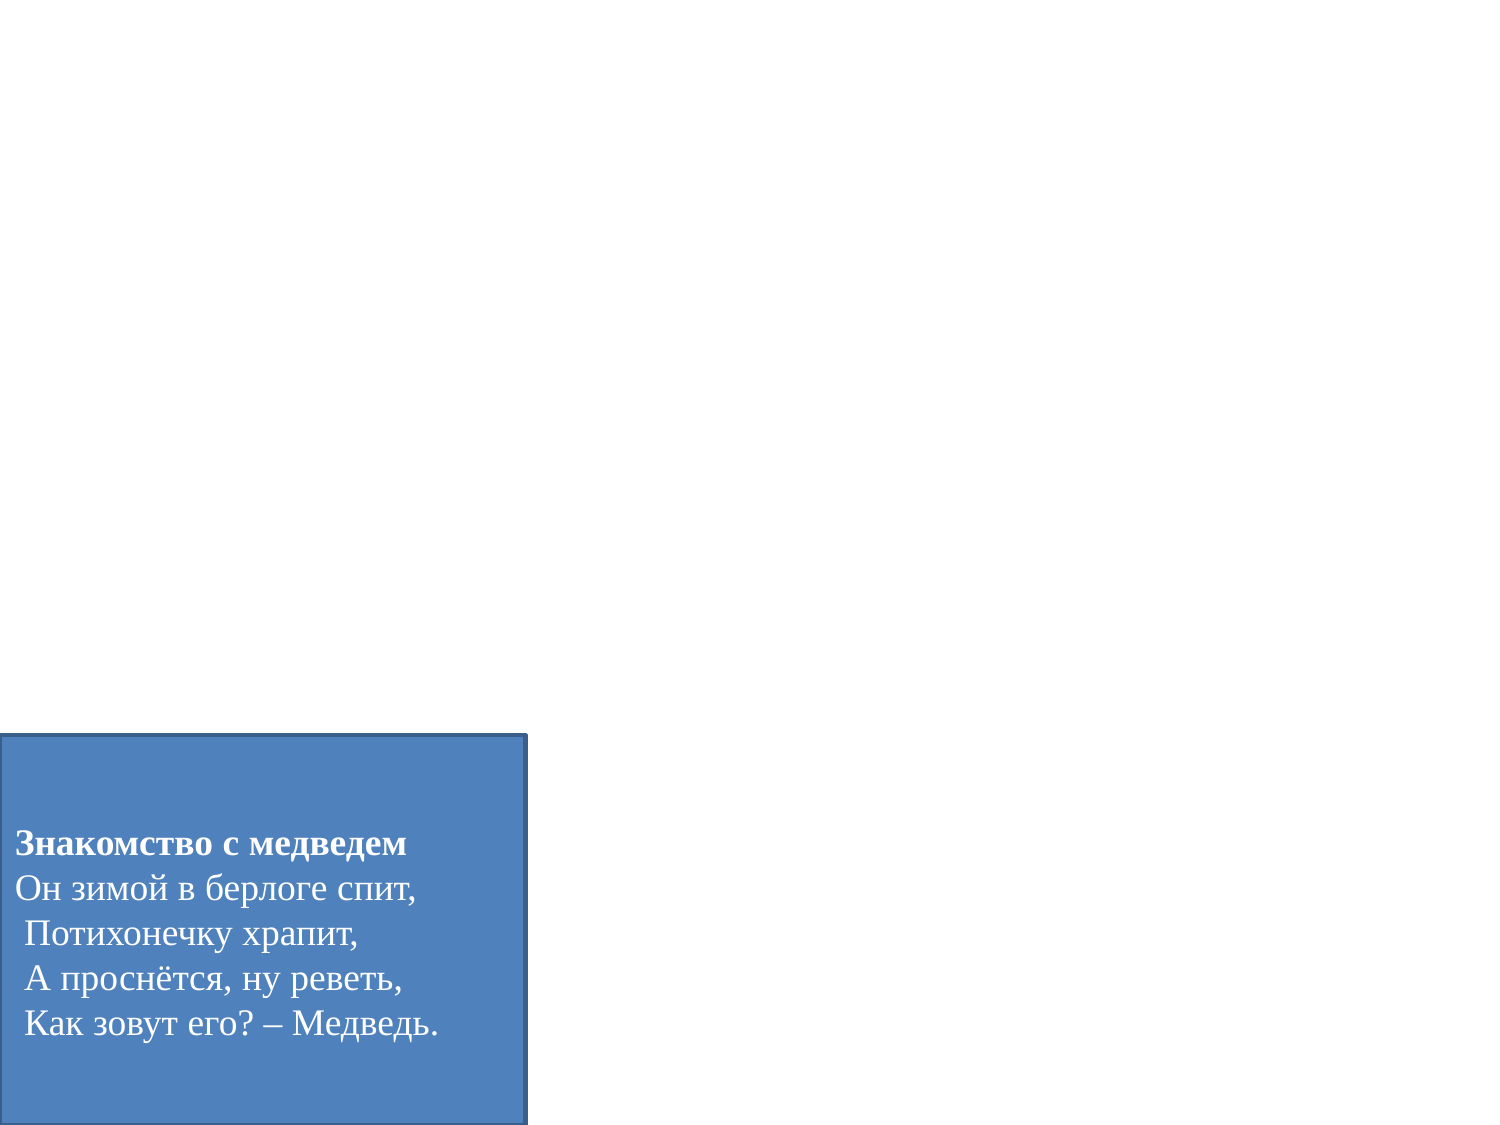

Знакомство с медведем
Он зимой в берлоге спит,
 Потихонечку храпит,
 А проснётся, ну реветь,
 Как зовут его? – Медведь.